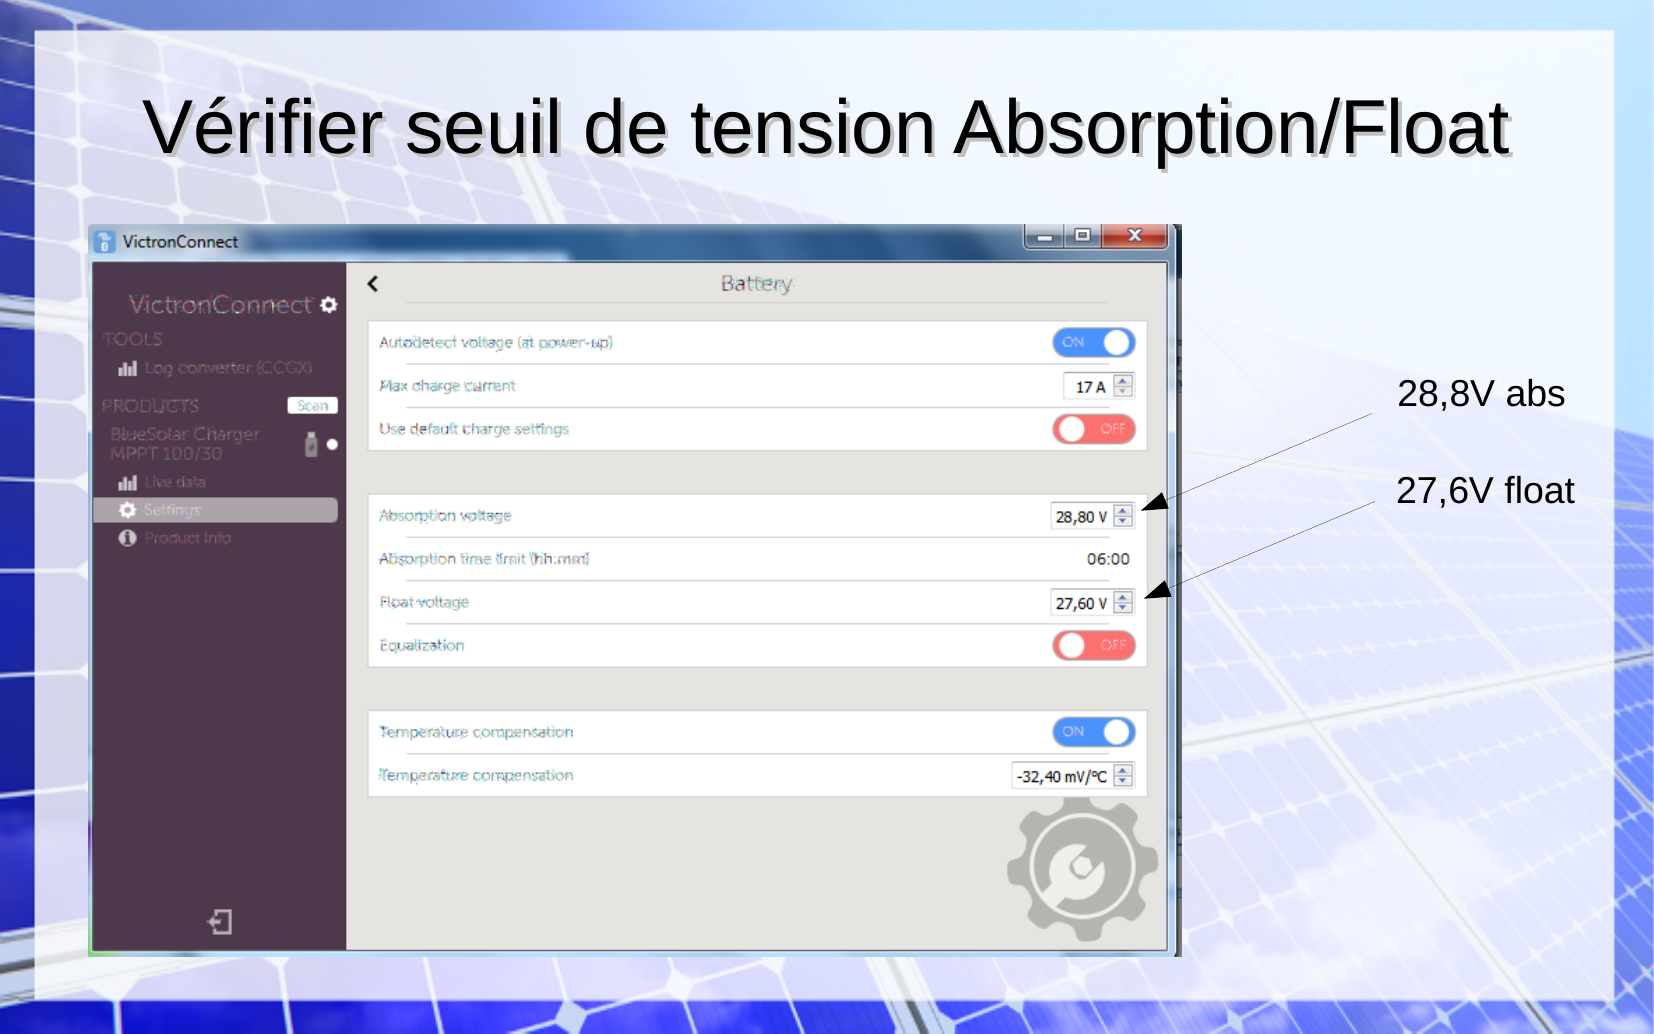

# Vérifier seuil de tension Absorption/Float
28,8V abs
27,6V float